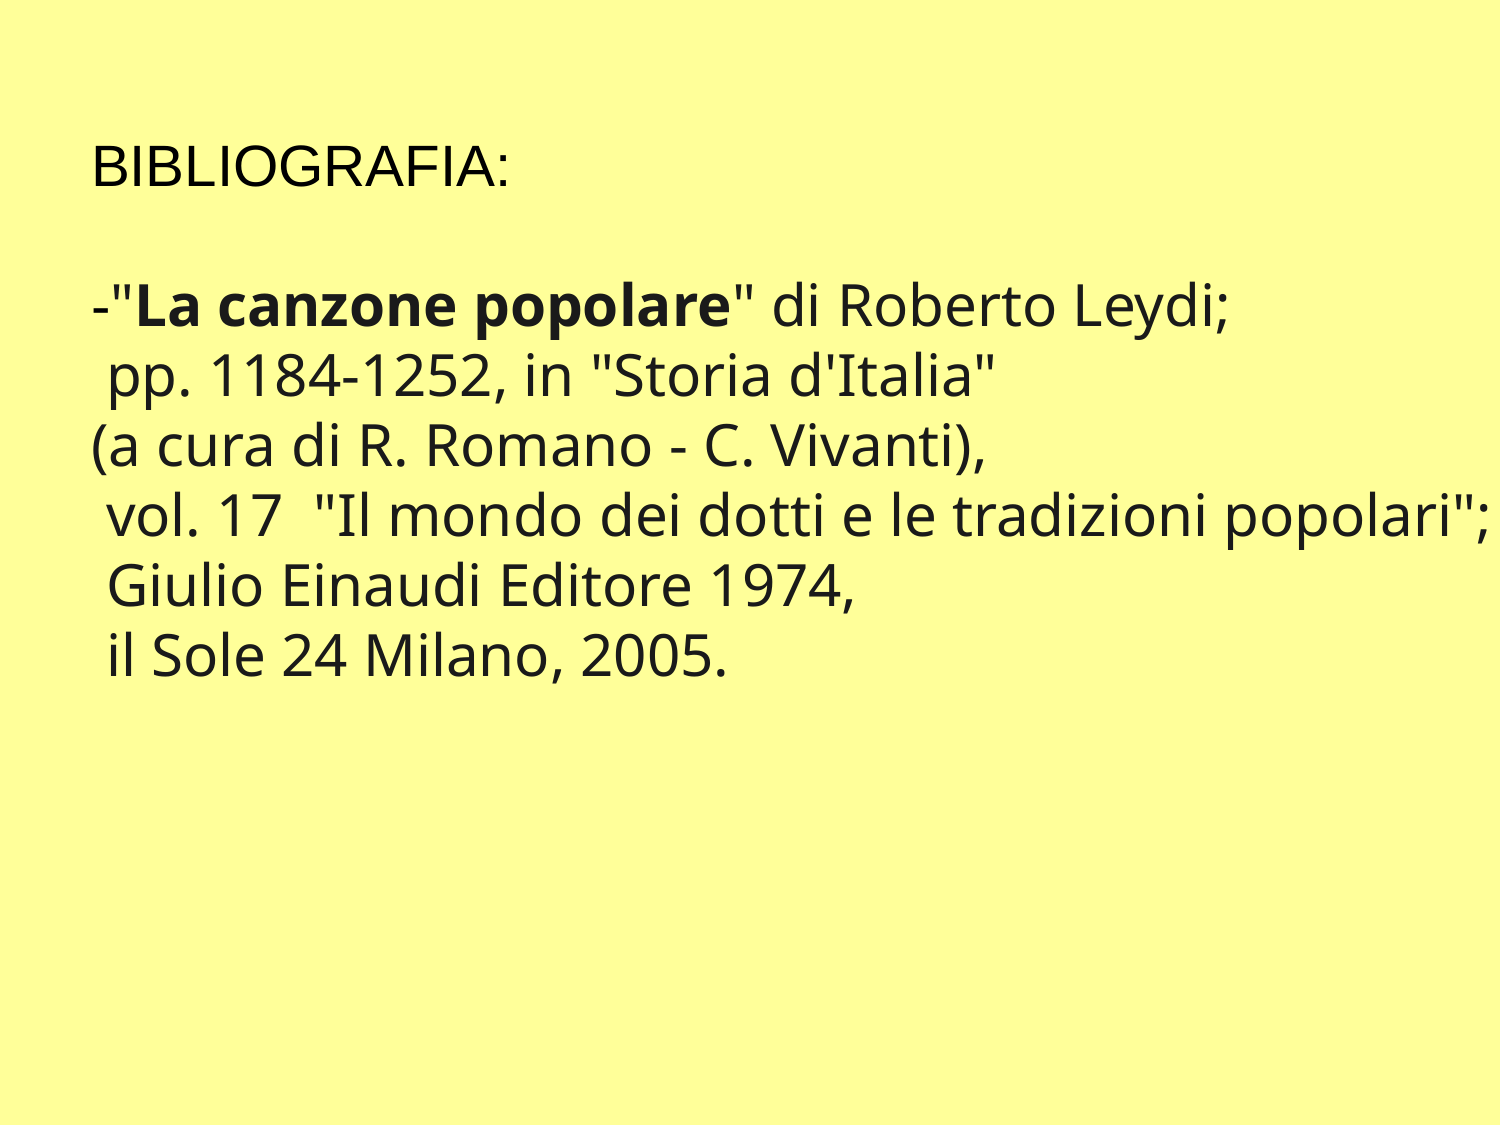

BIBLIOGRAFIA:
-"La canzone popolare" di Roberto Leydi;
 pp. 1184-1252, in "Storia d'Italia"
(a cura di R. Romano - C. Vivanti),
 vol. 17  "Il mondo dei dotti e le tradizioni popolari";
 Giulio Einaudi Editore 1974,
 il Sole 24 Milano, 2005.